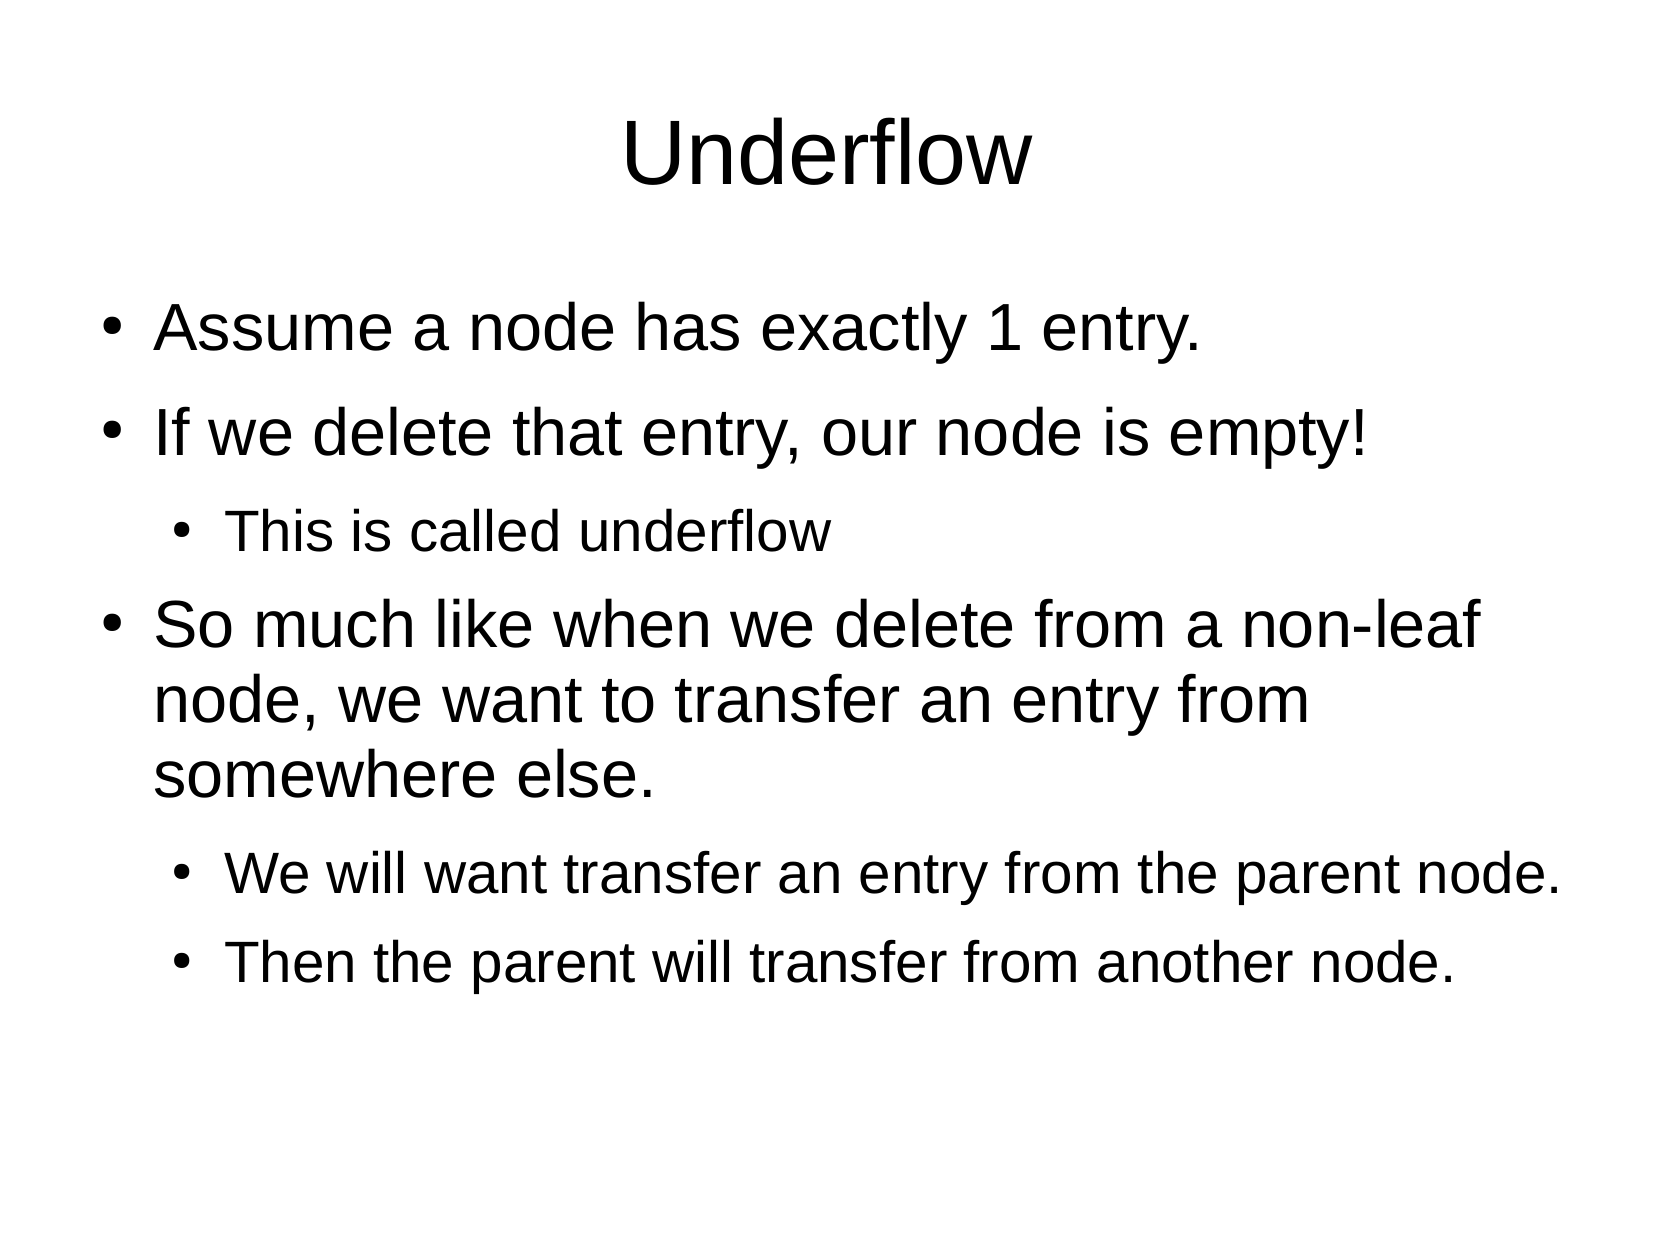

# Underflow
Assume a node has exactly 1 entry.
If we delete that entry, our node is empty!
This is called underflow
So much like when we delete from a non-leaf node, we want to transfer an entry from somewhere else.
We will want transfer an entry from the parent node.
Then the parent will transfer from another node.